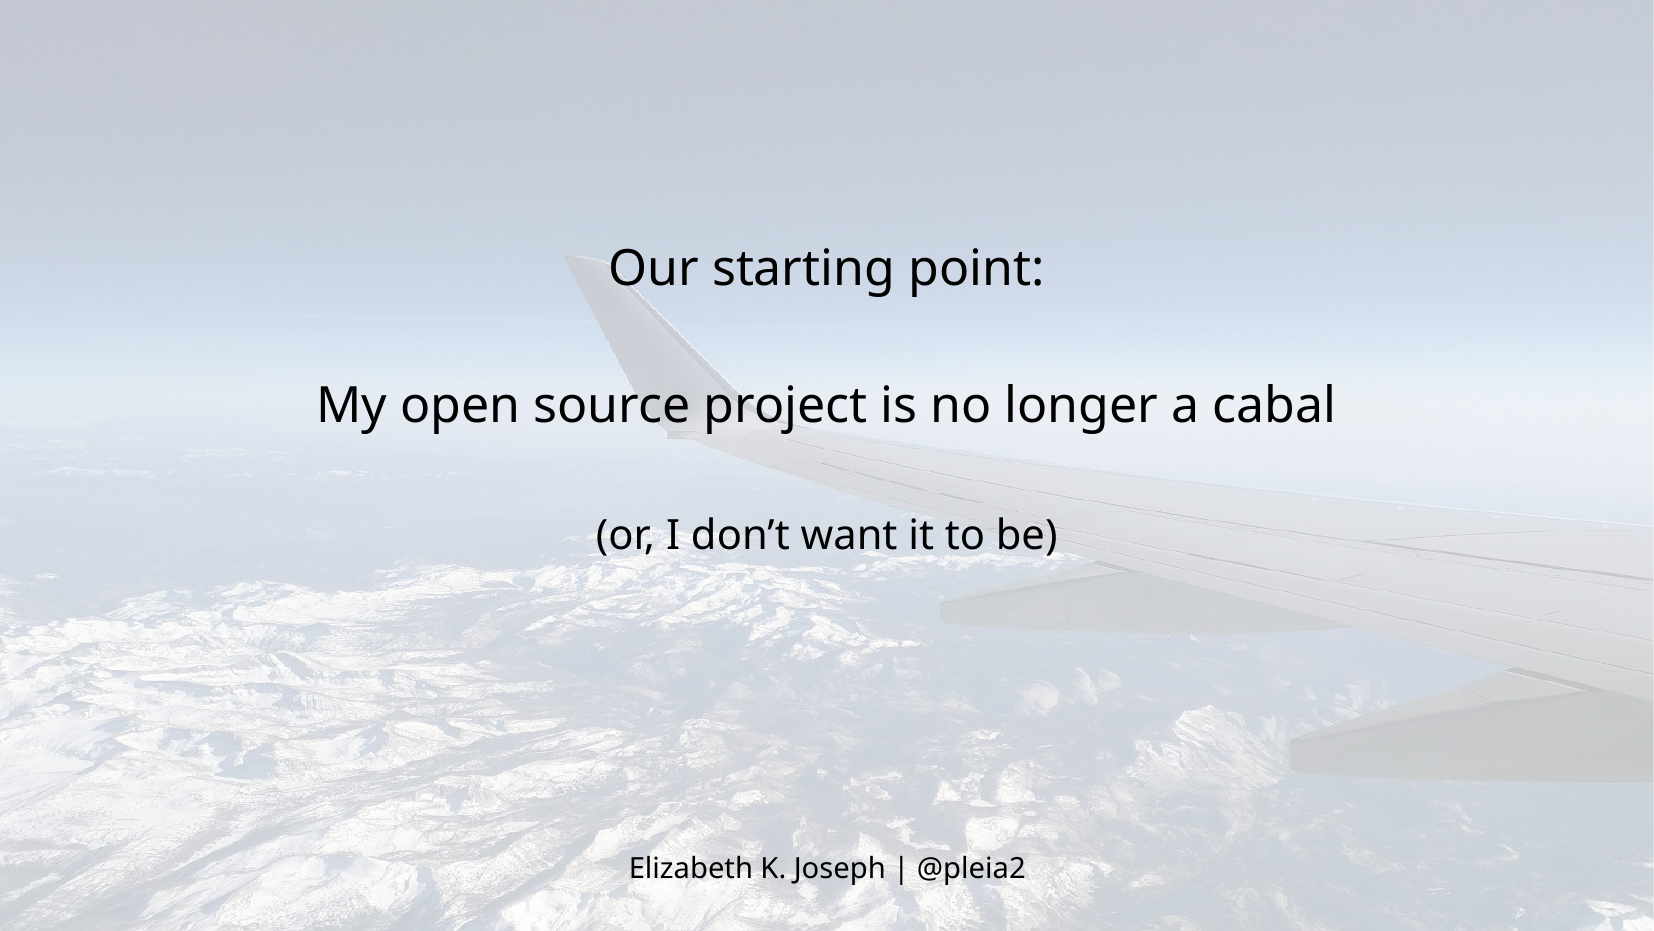

# Our starting point:
My open source project is no longer a cabal
(or, I don’t want it to be)
Elizabeth K. Joseph | @pleia2